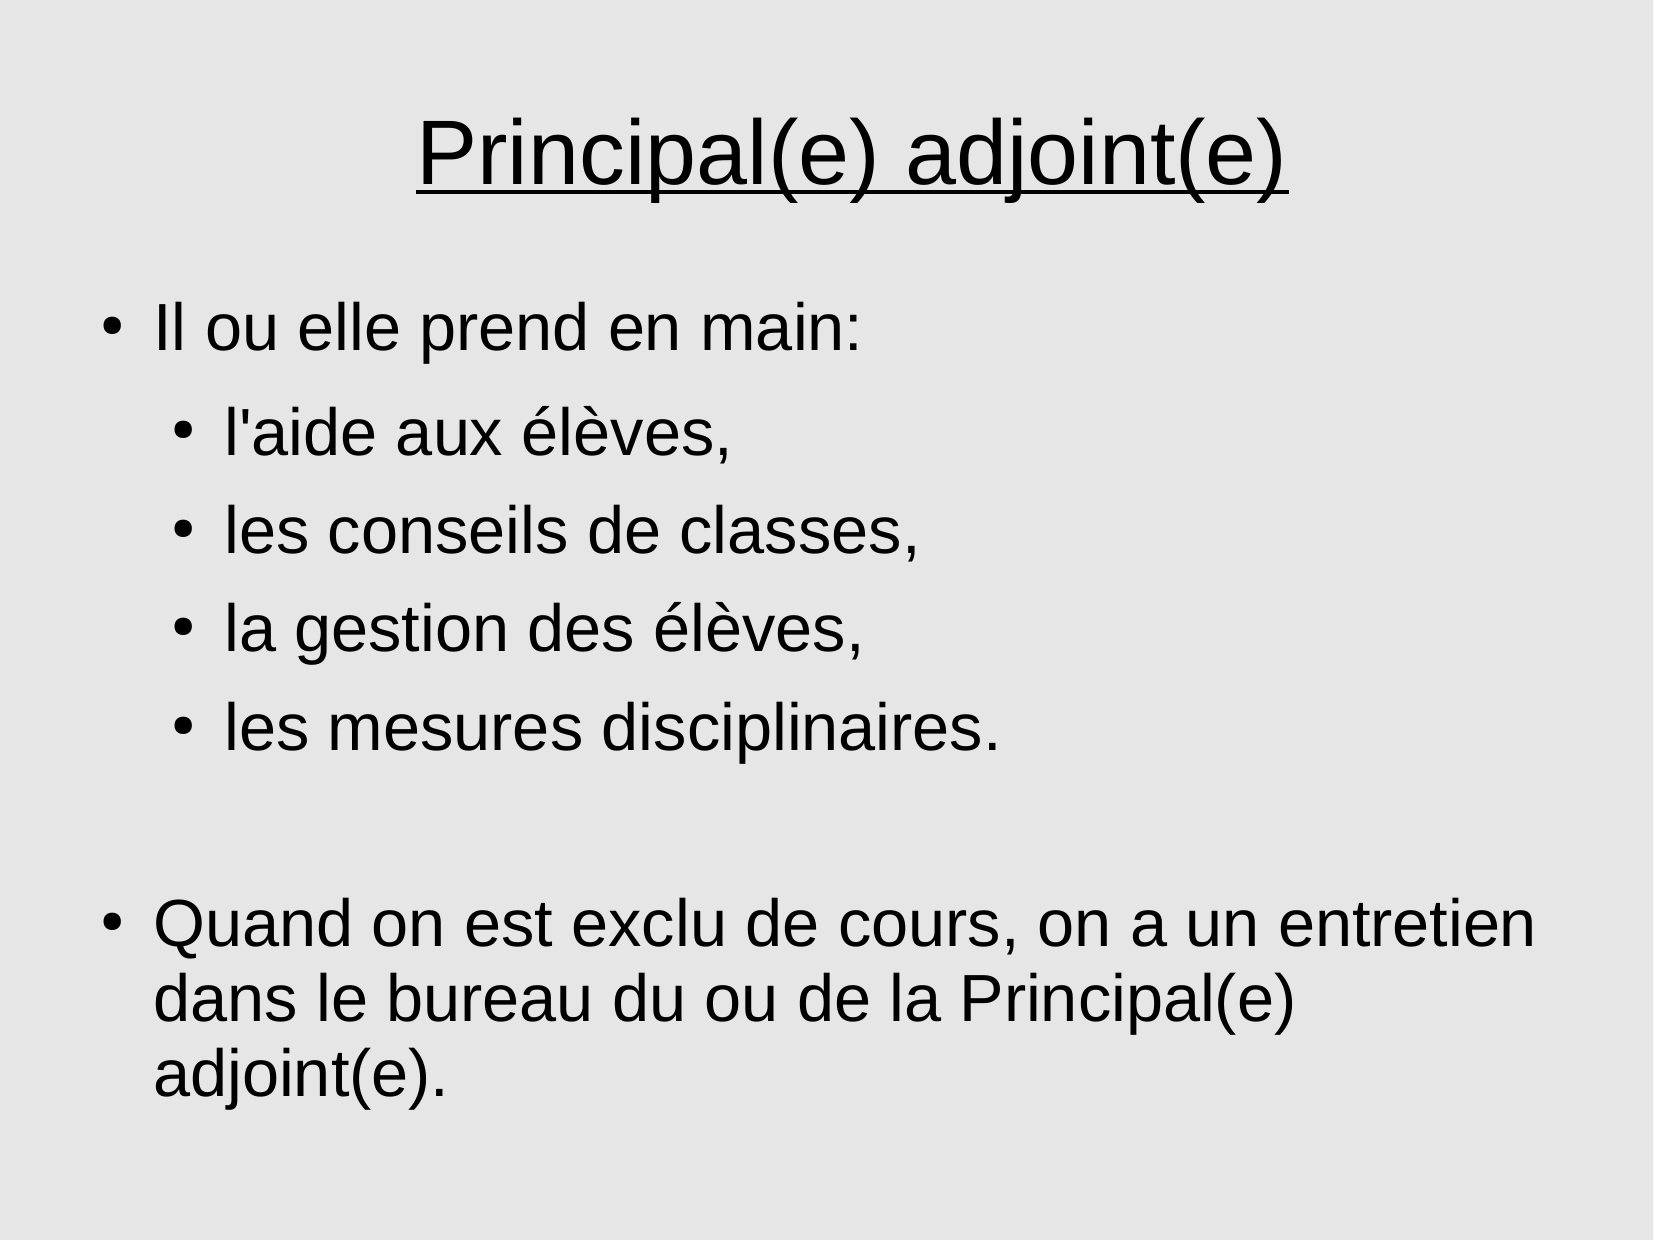

# Principal(e) adjoint(e)
Il ou elle prend en main:
l'aide aux élèves,
les conseils de classes,
la gestion des élèves,
les mesures disciplinaires.
Quand on est exclu de cours, on a un entretien dans le bureau du ou de la Principal(e) adjoint(e).